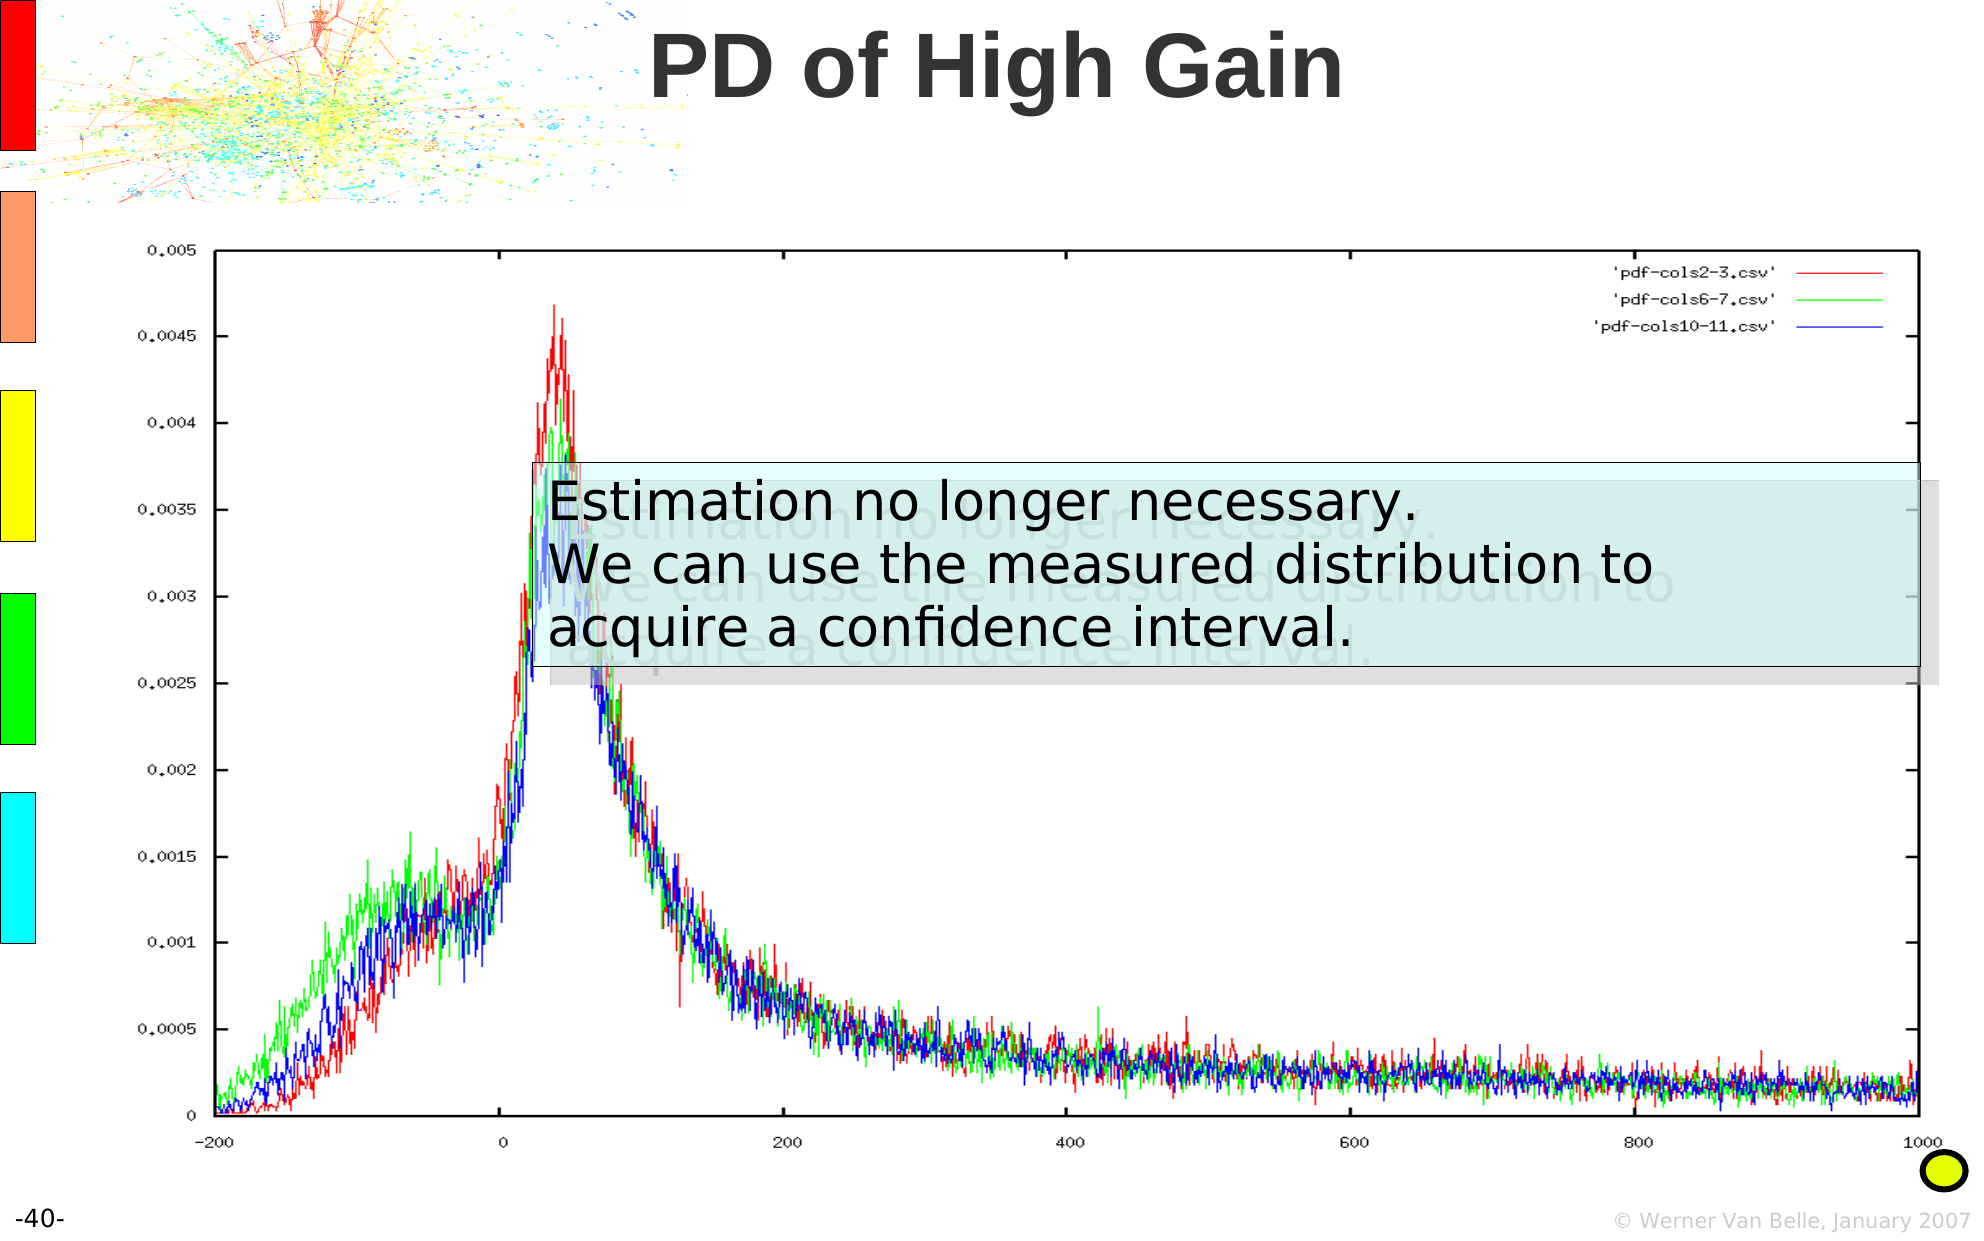

# PD of High Gain
Estimation no longer necessary.
We can use the measured distribution to
acquire a confidence interval.